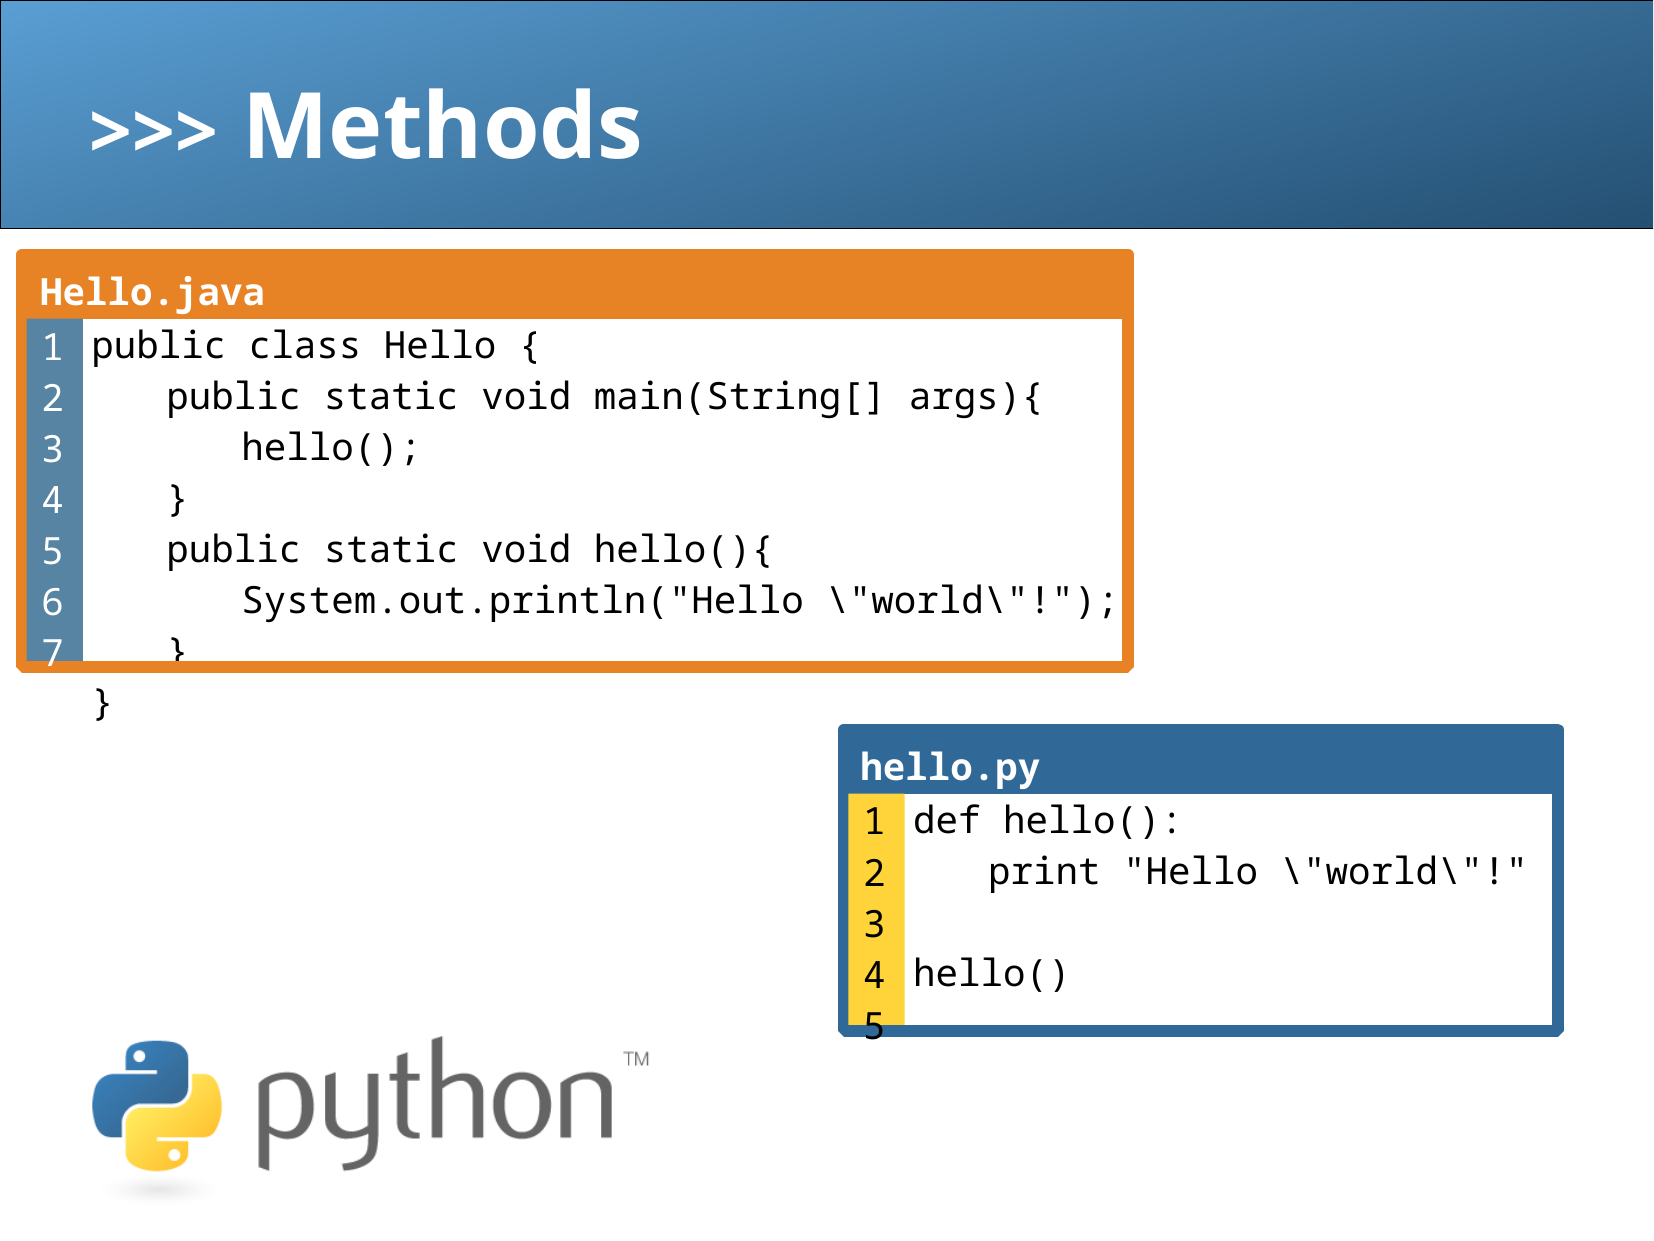

>>> Methods
Hello.java
public class Hello {
	public static void main(String[] args){
		hello();
	}
	public static void hello(){
		System.out.println("Hello \"world\"!");
	}
}
1
2
3
4
5
6
7
8
hello.py
def hello():
	print "Hello \"world\"!"
hello()
1
2
3
4
5